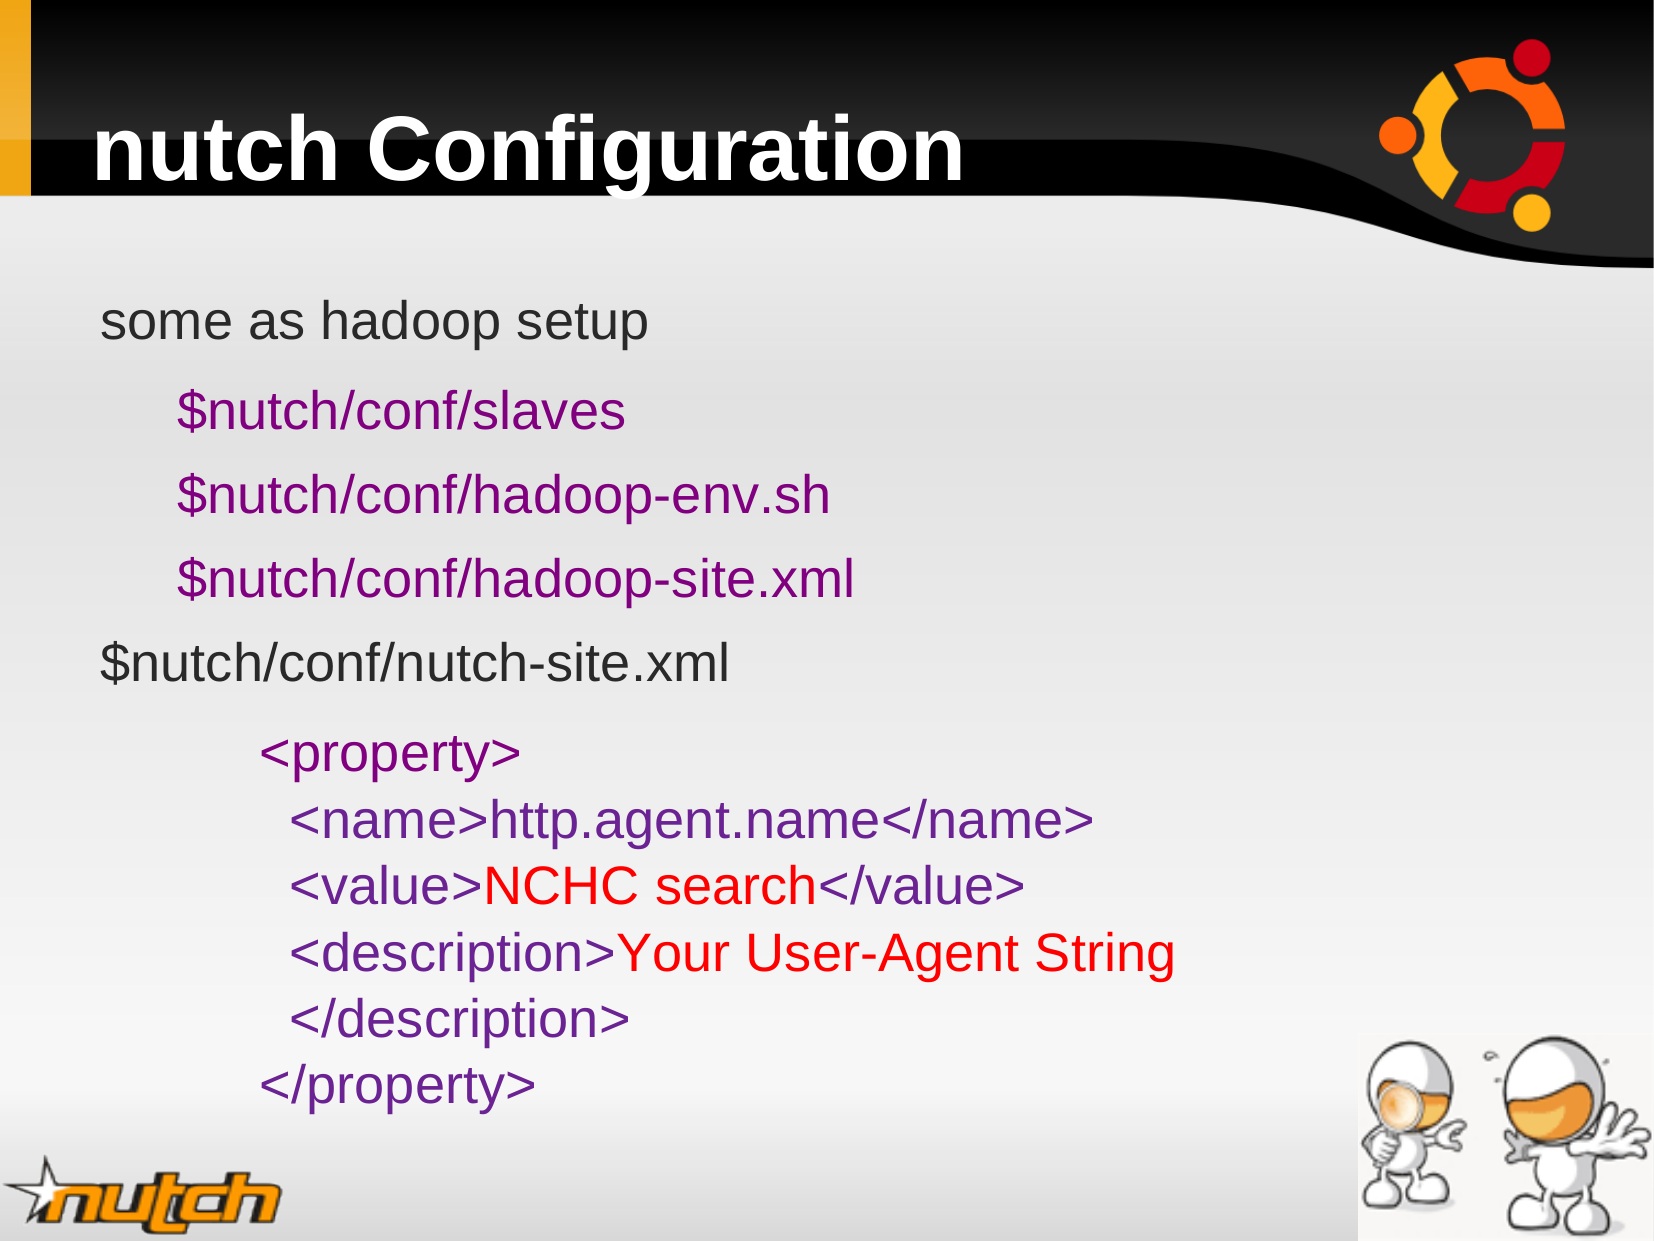

# nutch Configuration
some as hadoop setup
$nutch/conf/slaves
$nutch/conf/hadoop-env.sh
$nutch/conf/hadoop-site.xml
$nutch/conf/nutch-site.xml
<property>
 <name>http.agent.name</name>
 <value>NCHC search</value>
 <description>Your User-Agent String
 </description>
</property>